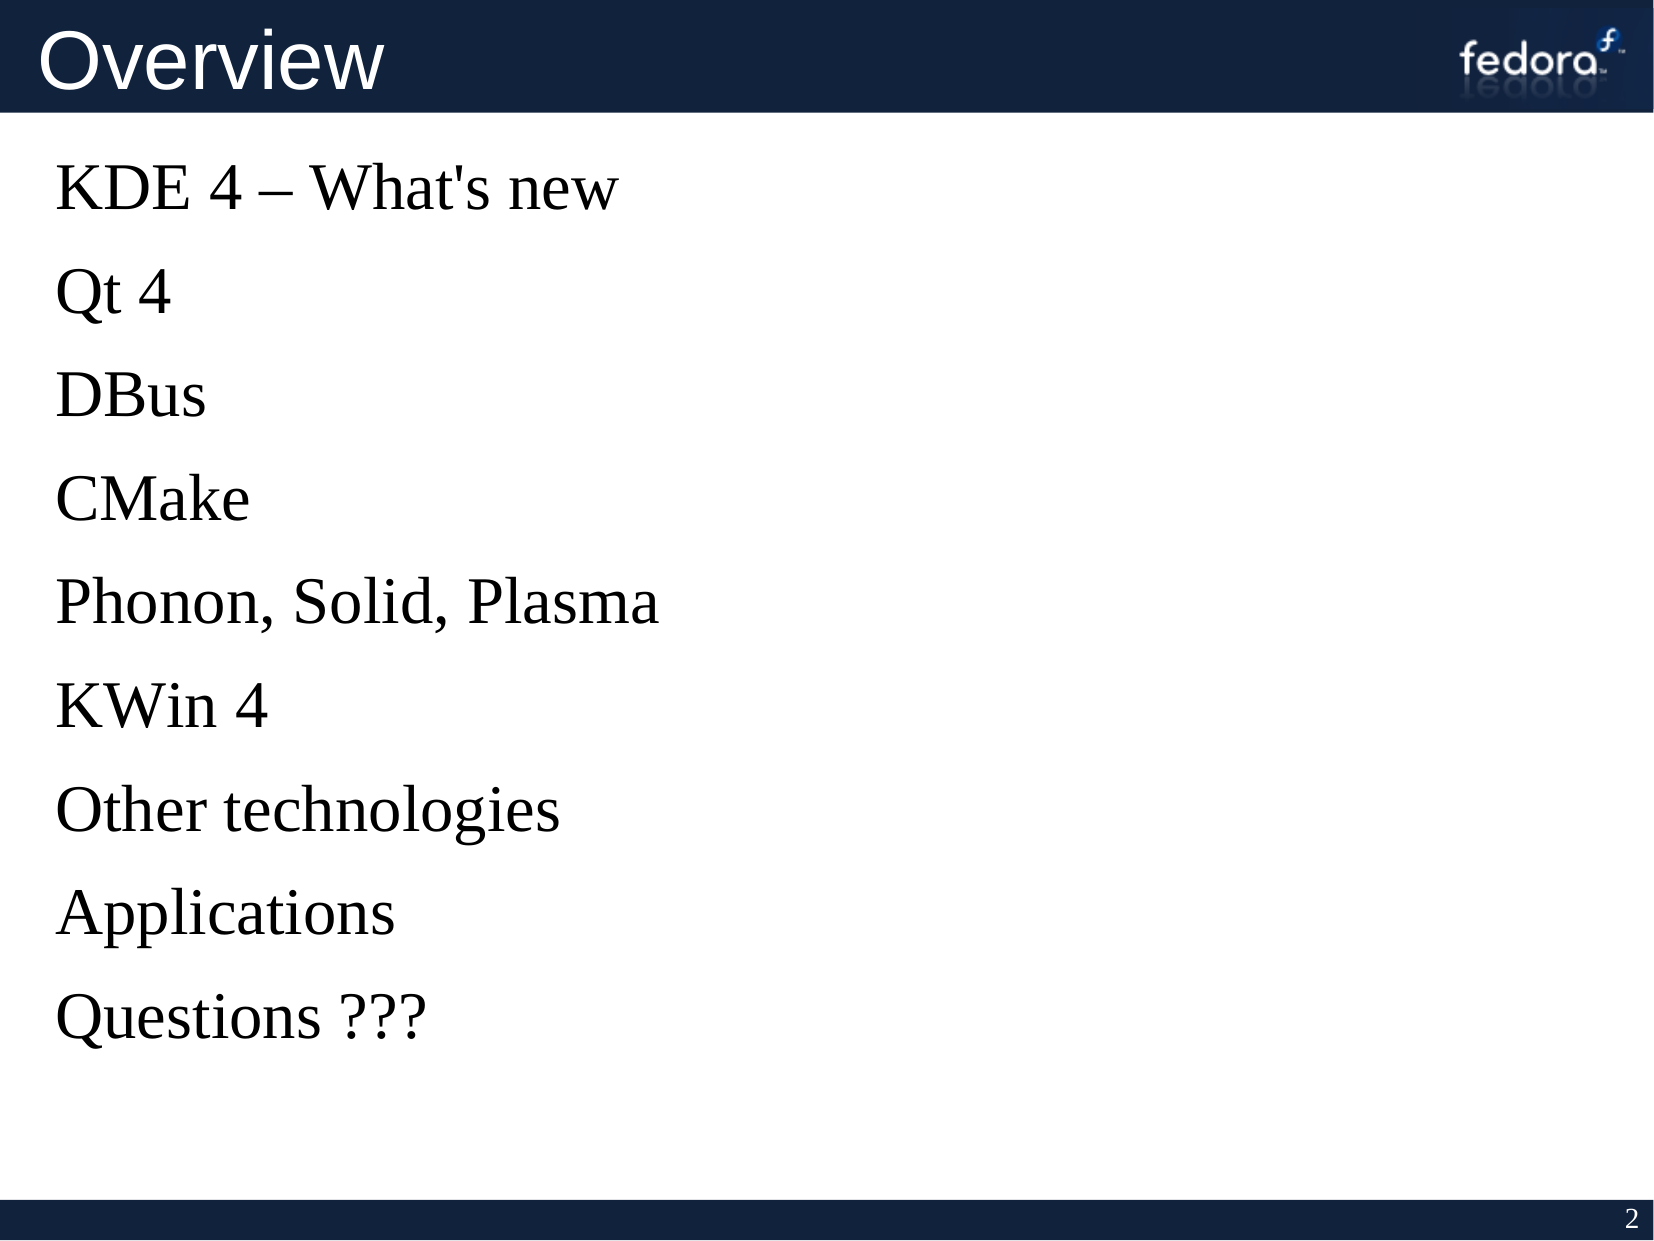

# Overview
KDE 4 – What's new
Qt 4
DBus
CMake
Phonon, Solid, Plasma
KWin 4
Other technologies
Applications
Questions ???